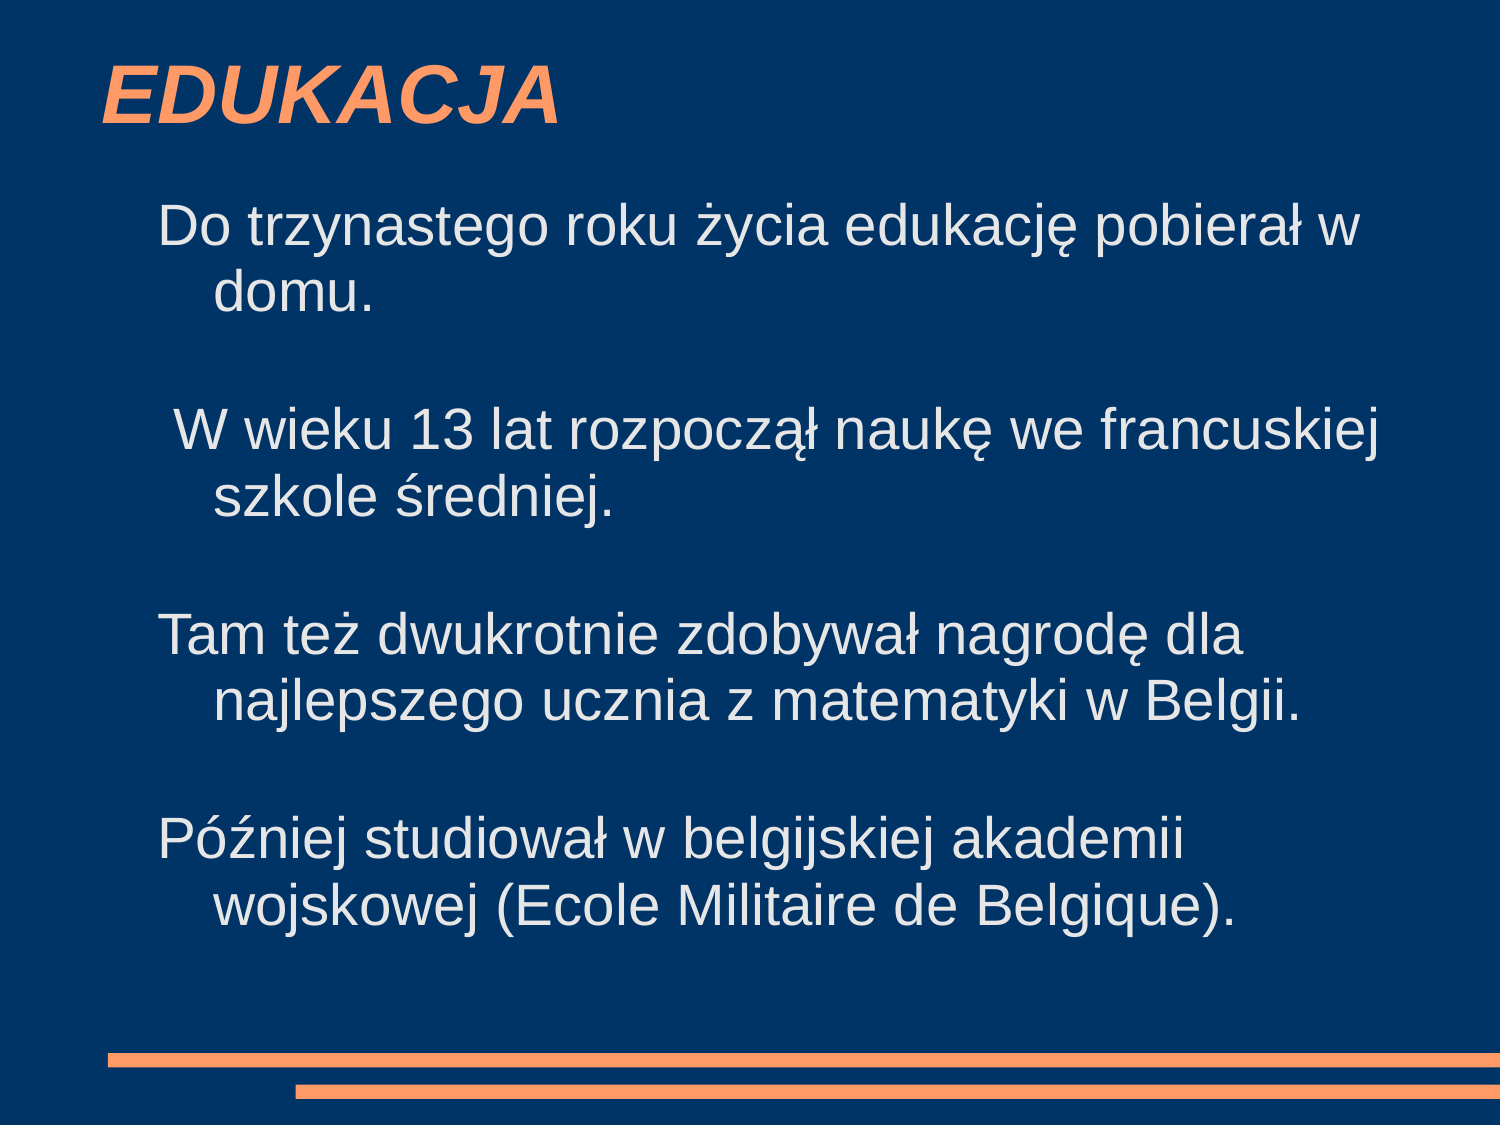

# EDUKACJA
Do trzynastego roku życia edukację pobierał w domu.
 W wieku 13 lat rozpoczął naukę we francuskiej szkole średniej.
Tam też dwukrotnie zdobywał nagrodę dla najlepszego ucznia z matematyki w Belgii.
Później studiował w belgijskiej akademii wojskowej (Ecole Militaire de Belgique).